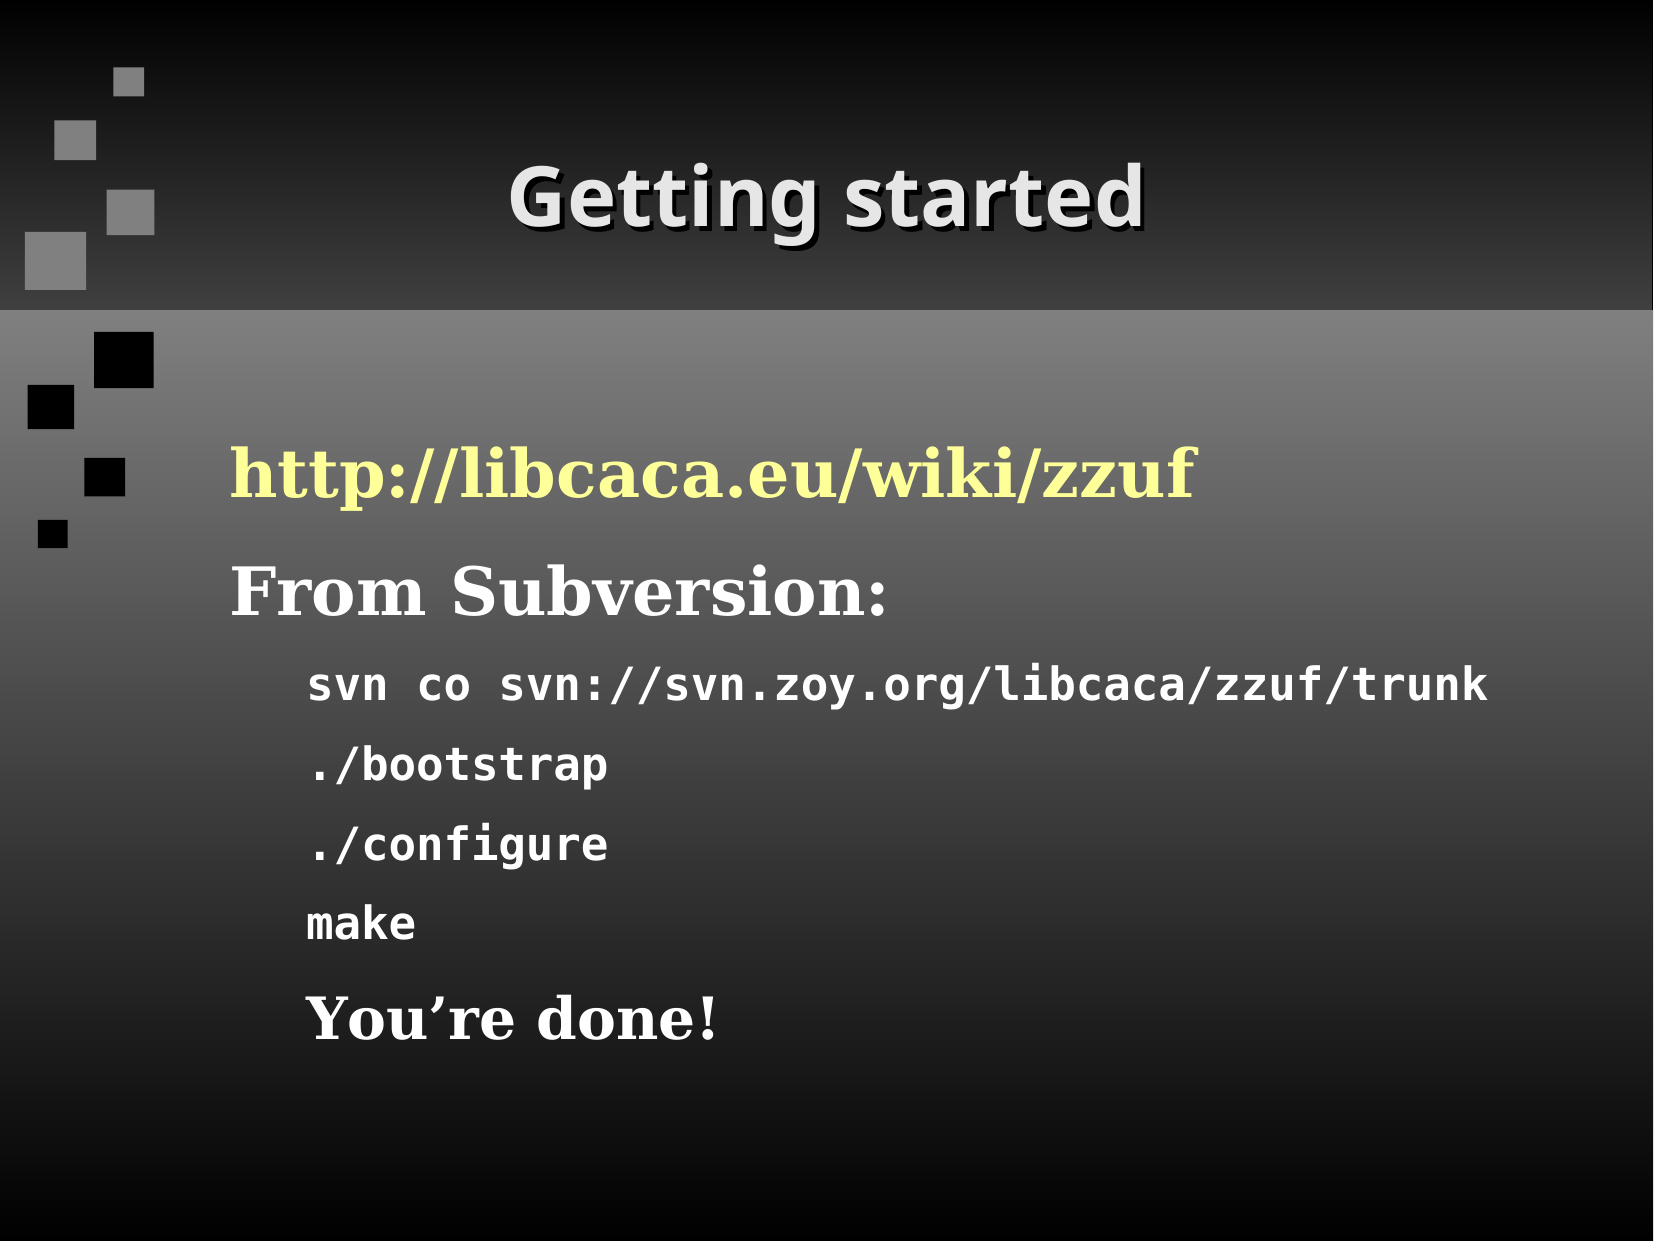

# Getting started
http://libcaca.eu/wiki/zzuf
From Subversion:
svn co svn://svn.zoy.org/libcaca/zzuf/trunk
./bootstrap
./configure
make
You’re done!